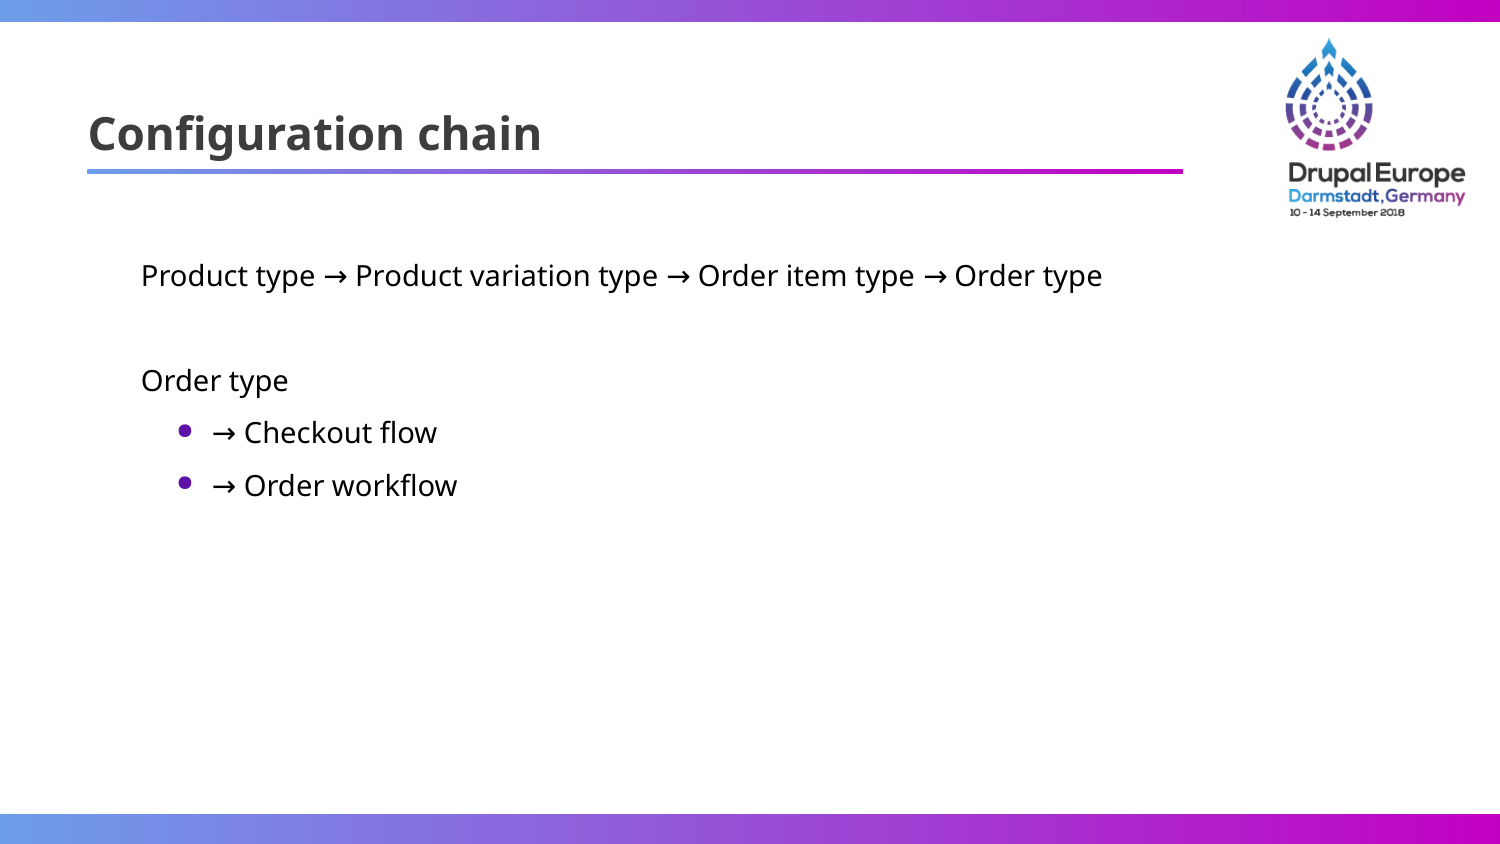

Configuration chain
Product type → Product variation type → Order item type → Order type
Order type
→ Checkout flow
→ Order workflow